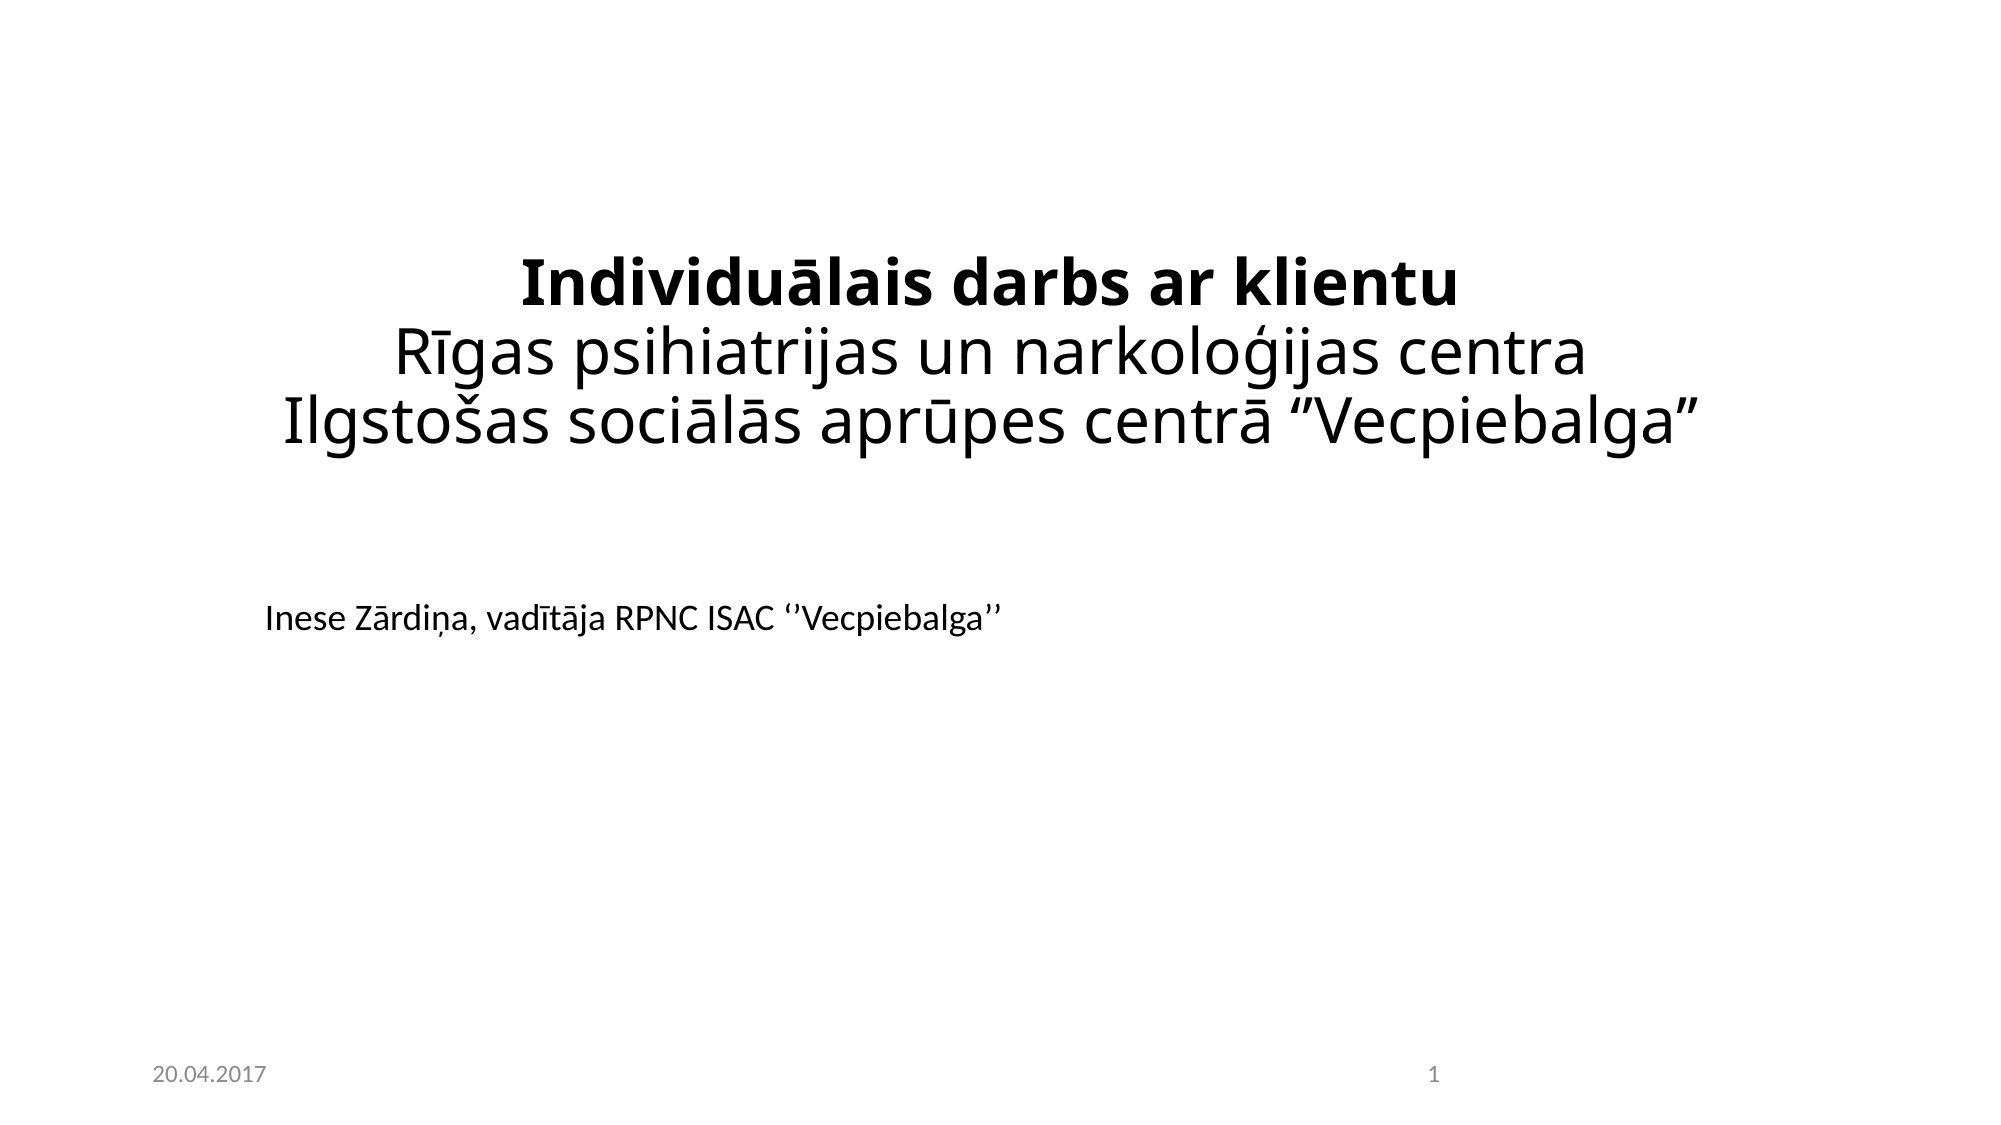

# Individuālais darbs ar klientu Rīgas psihiatrijas un narkoloģijas centra Ilgstošas sociālās aprūpes centrā ‘’Vecpiebalga’’
Inese Zārdiņa, vadītāja RPNC ISAC ‘’Vecpiebalga’’
20.04.2017
1